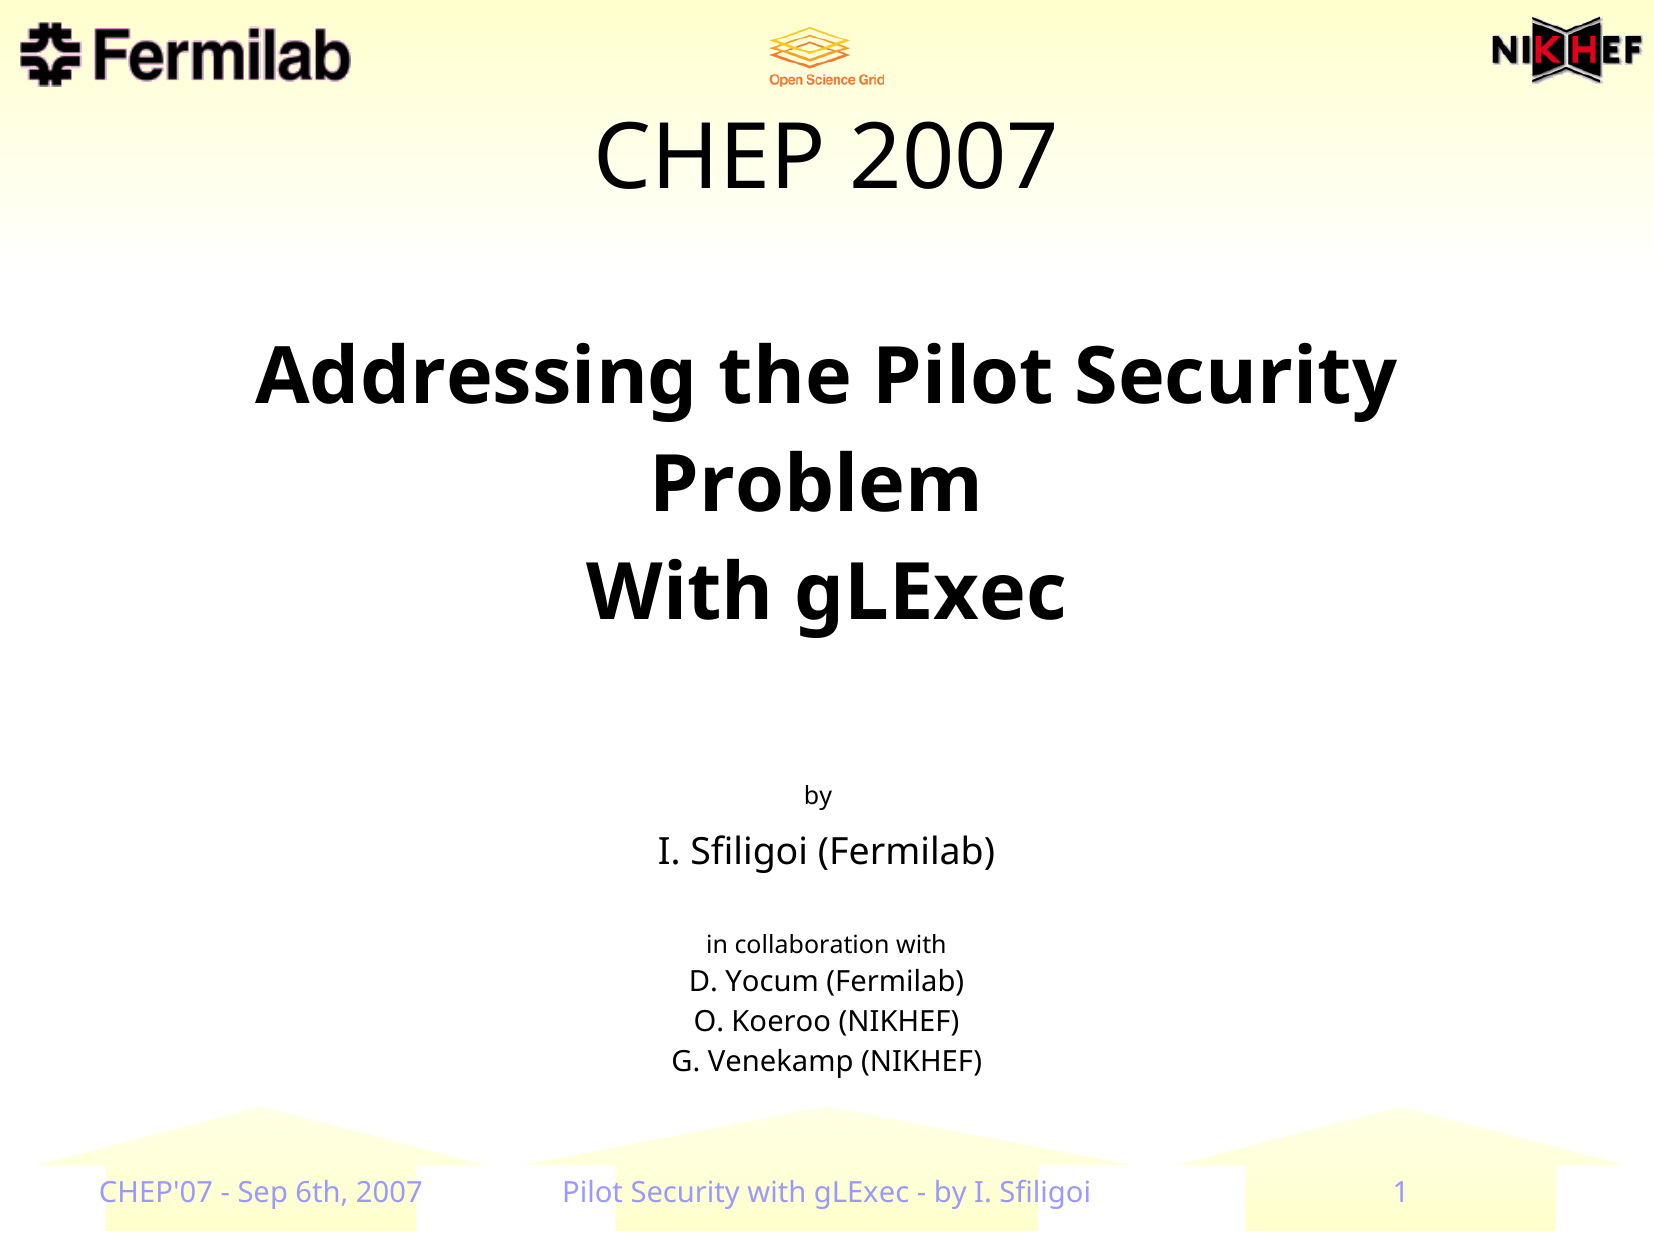

# CHEP 2007
Addressing the Pilot Security Problem
With gLExec
by
I. Sfiligoi (Fermilab)
in collaboration with
D. Yocum (Fermilab)
O. Koeroo (NIKHEF)
G. Venekamp (NIKHEF)
CHEP'07 - Sep 6th, 2007
Pilot Security with gLExec - by I. Sfiligoi
1